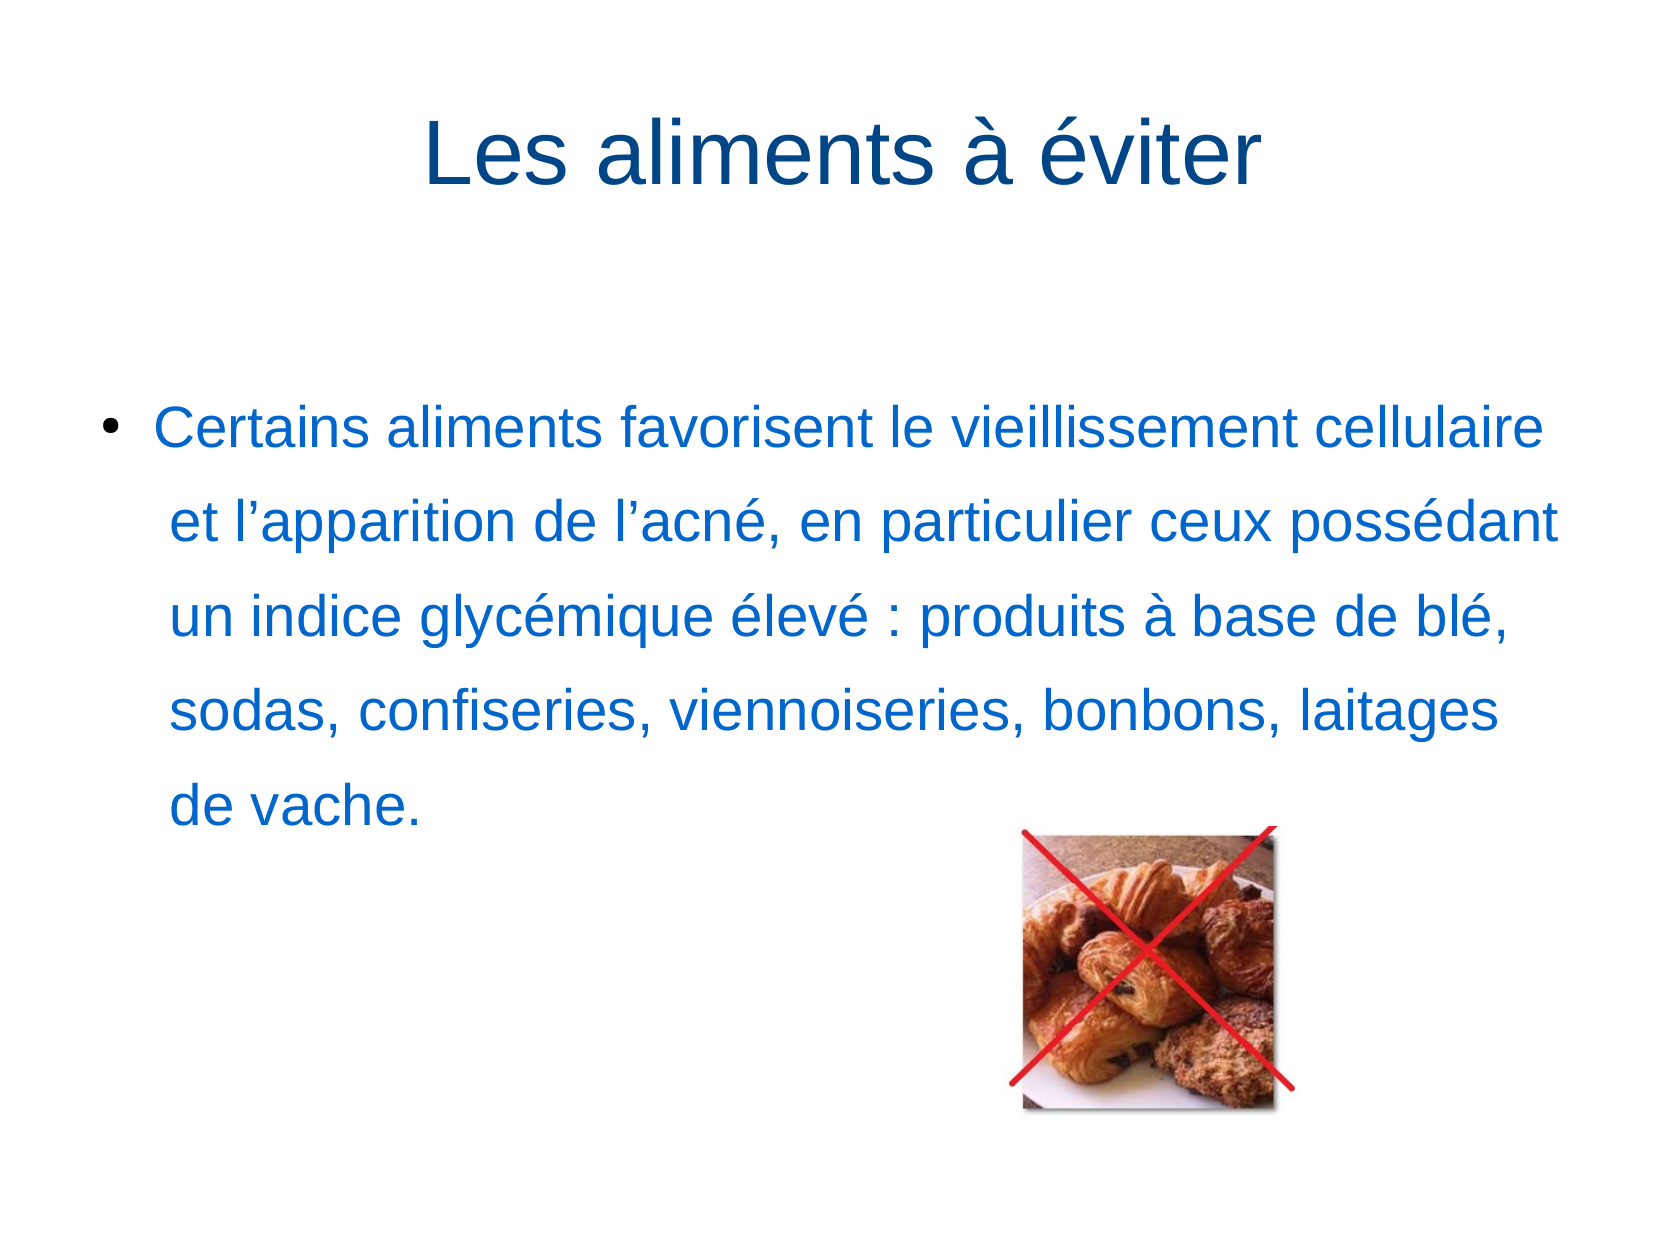

# Les aliments à éviter
Certains aliments favorisent le vieillissement cellulaire
 et l’apparition de l’acné, en particulier ceux possédant
 un indice glycémique élevé : produits à base de blé,
 sodas, confiseries, viennoiseries, bonbons, laitages
 de vache.